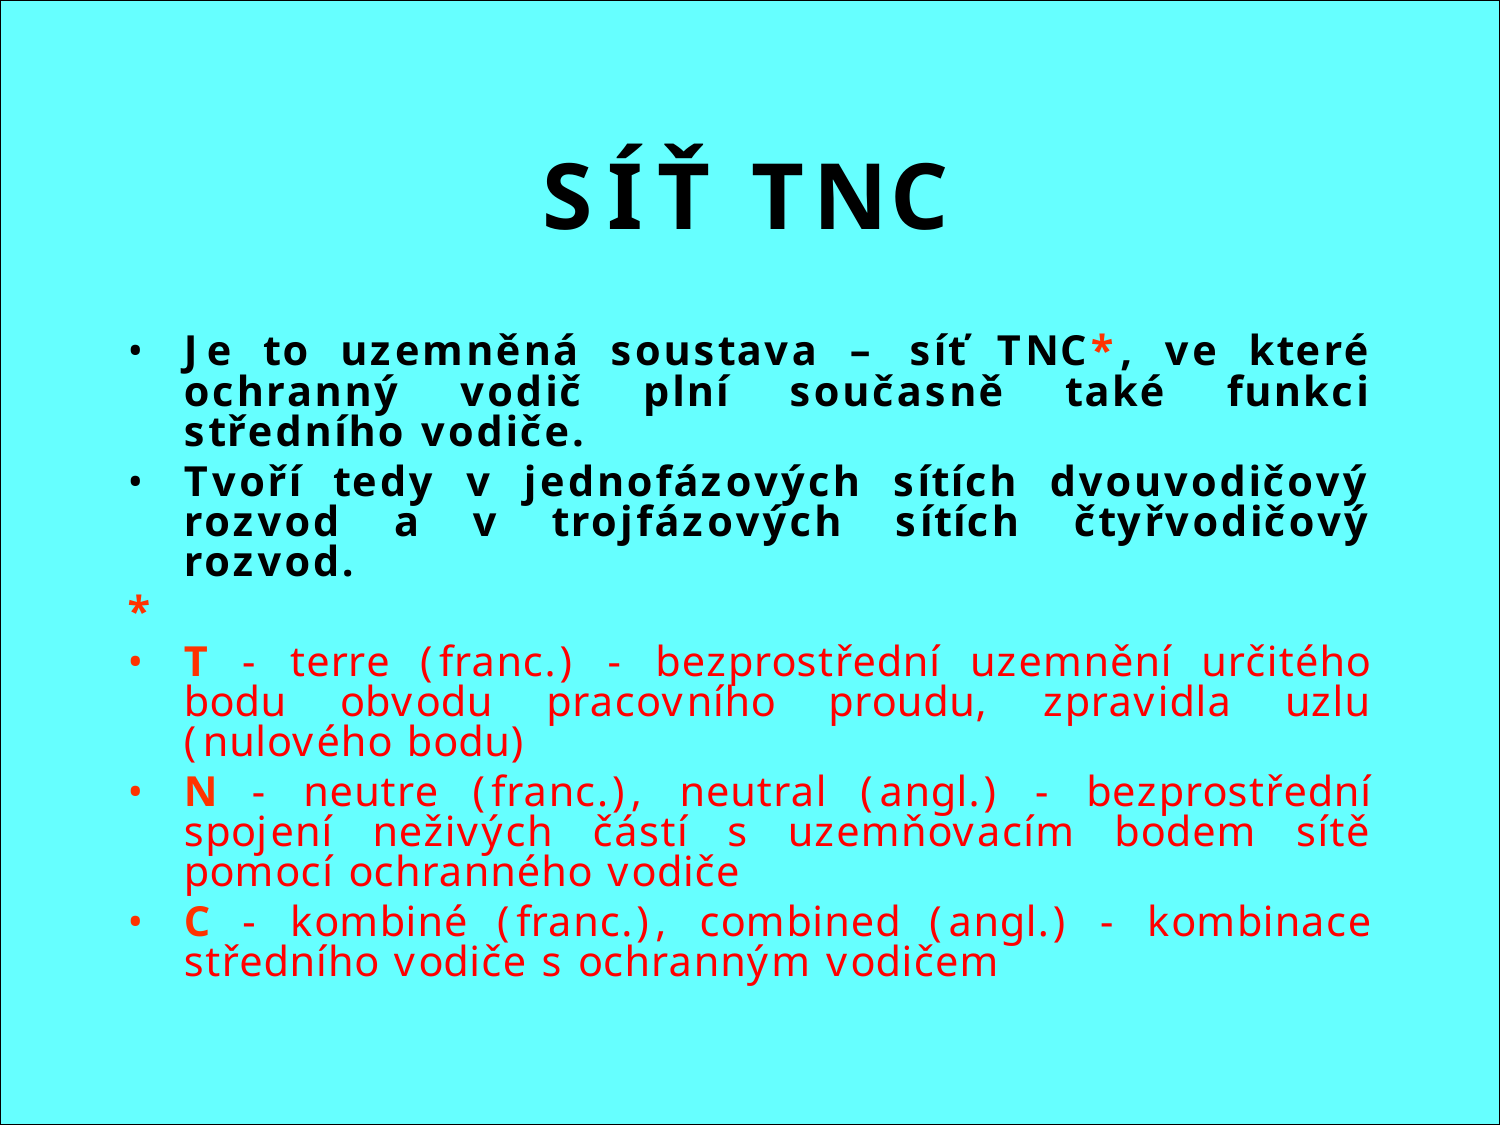

# SÍŤ TNC
TRAFO VN / NN
L1
L2
L3
PEN
M
R t